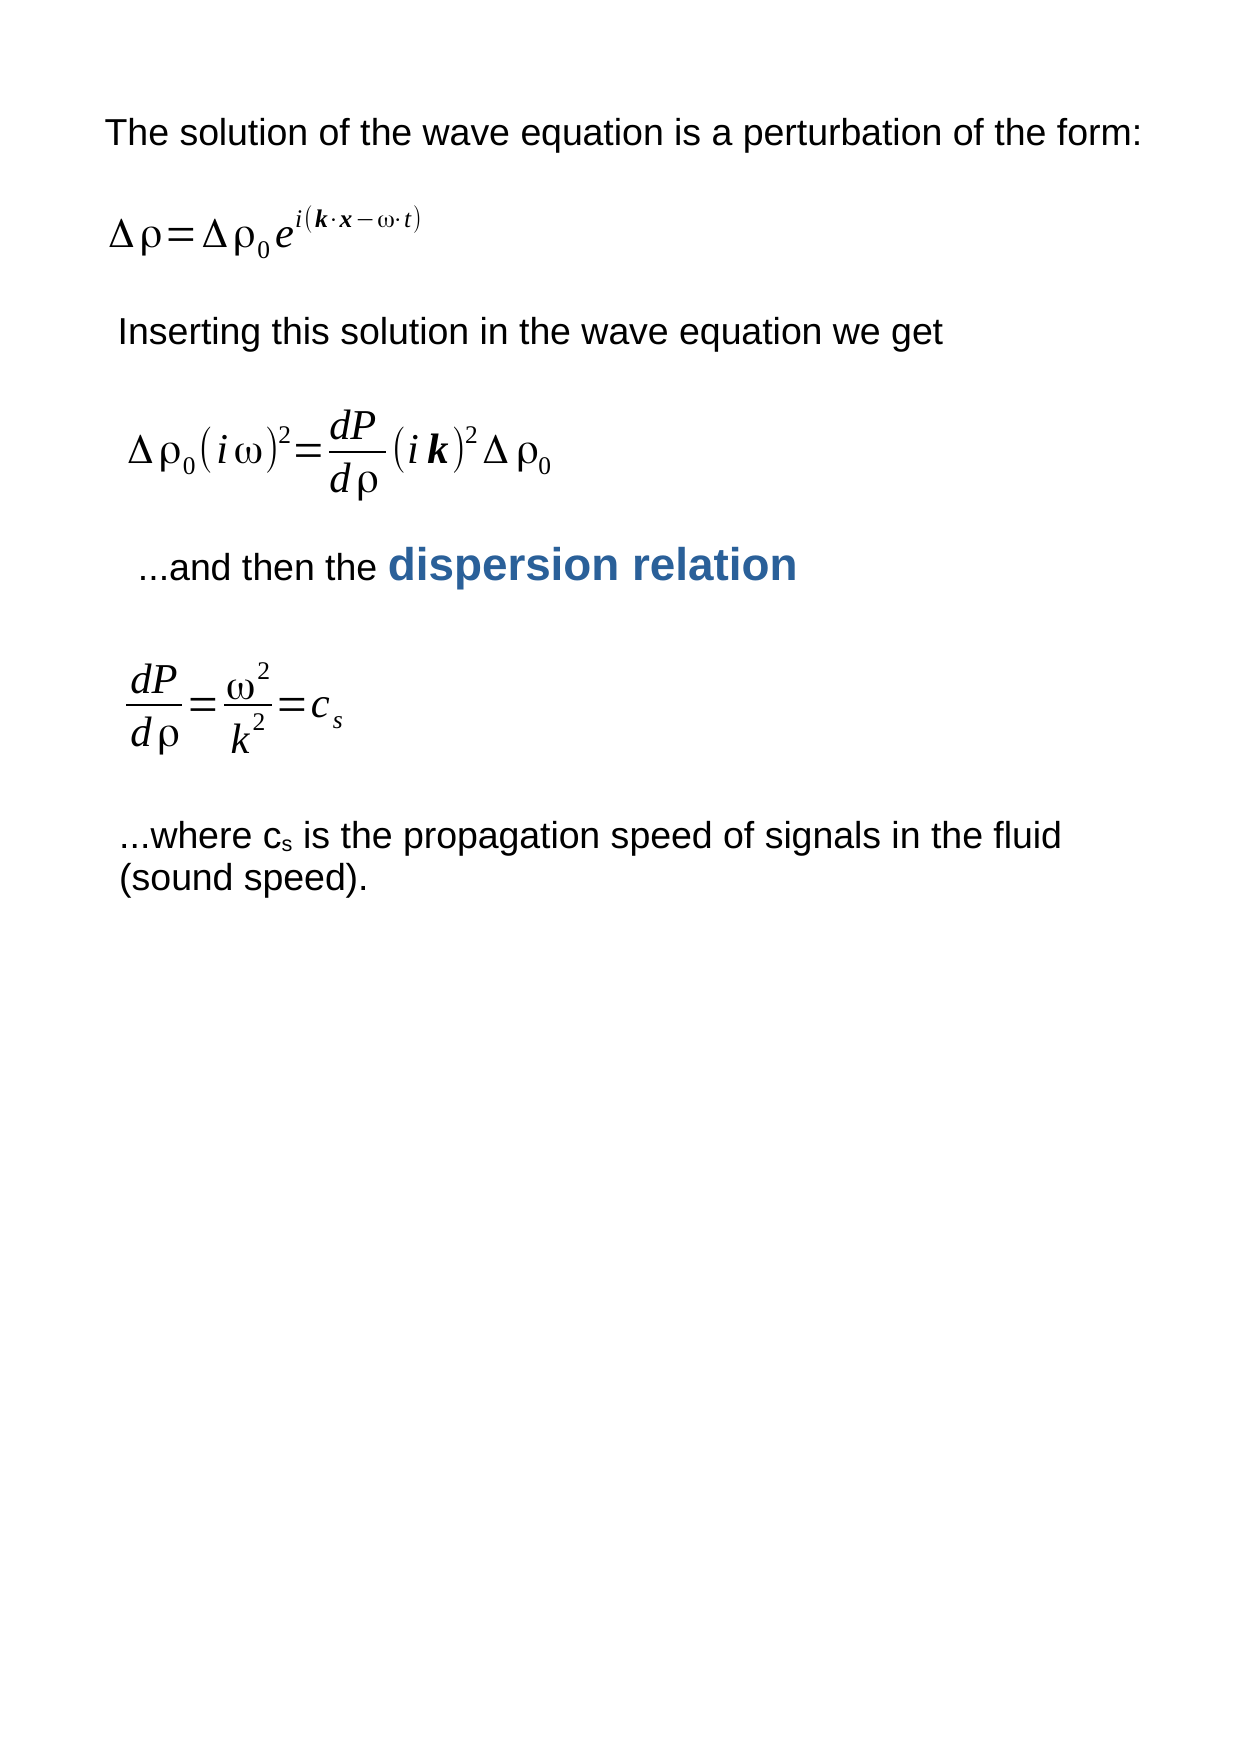

The solution of the wave equation is a perturbation of the form:
Inserting this solution in the wave equation we get
...and then the dispersion relation
...where cs is the propagation speed of signals in the fluid (sound speed).